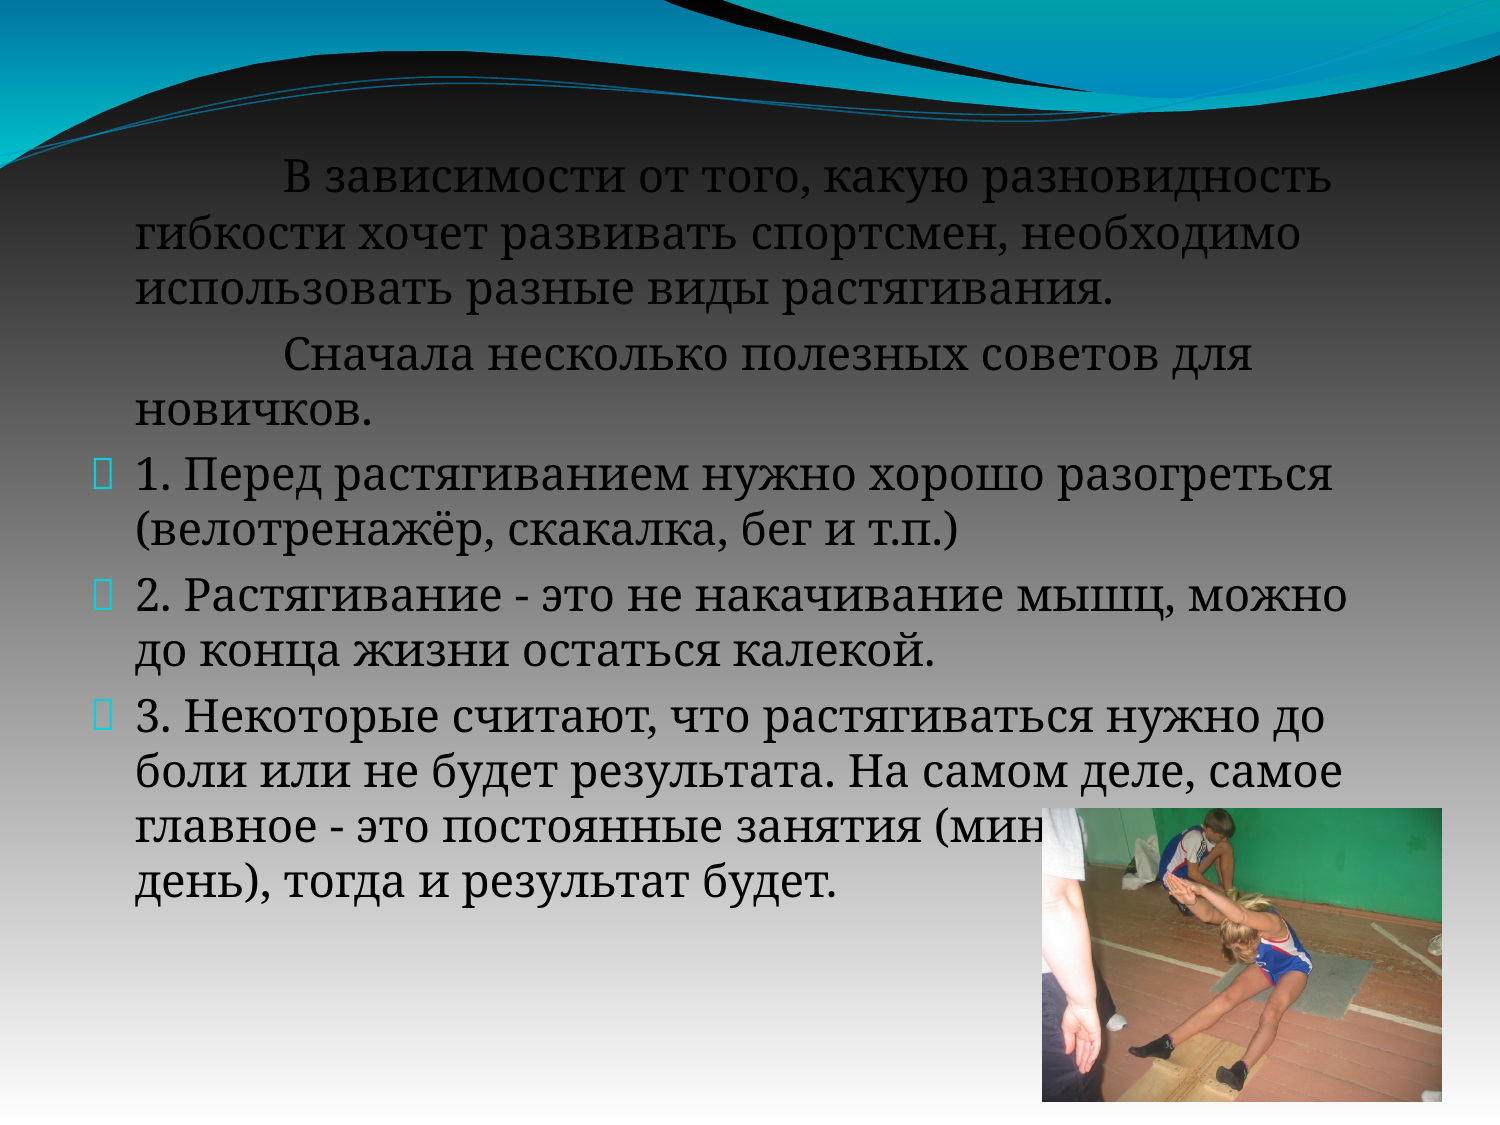

#
		В зависимости от того, какую разновидность гибкости хочет развивать спортсмен, необходимо использовать разные виды растягивания.
 		Сначала несколько полезных советов для новичков.
1. Перед растягиванием нужно хорошо разогреться (велотренажёр, скакалка, бег и т.п.)
2. Растягивание - это не накачивание мышц, можно до конца жизни остаться калекой.
3. Некоторые считают, что растягиваться нужно до боли или не будет результата. На самом деле, самое главное - это постоянные занятия (минимум через день), тогда и результат будет.